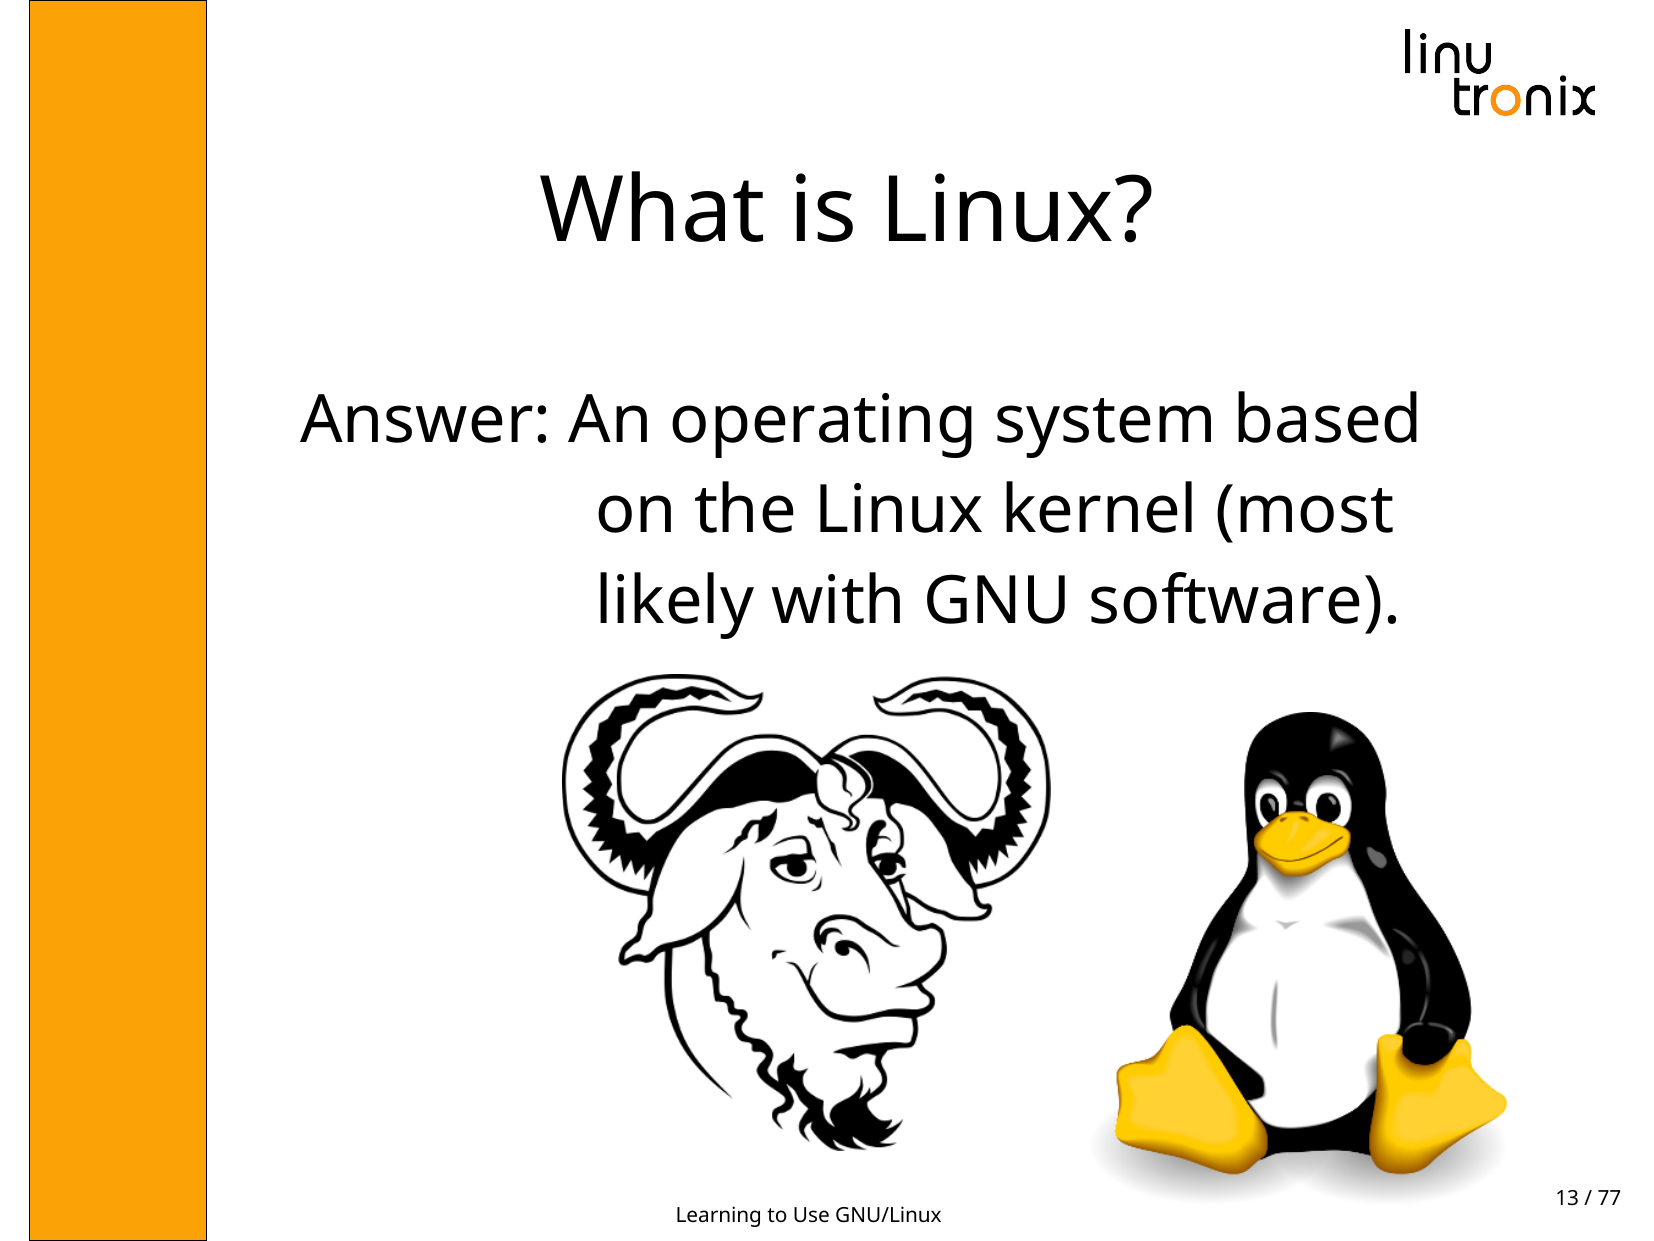

What is Linux?
Answer: An operating system based
				on the Linux kernel (most
				likely with GNU software).
13
Firmenvorstellung Linutronix V3.3